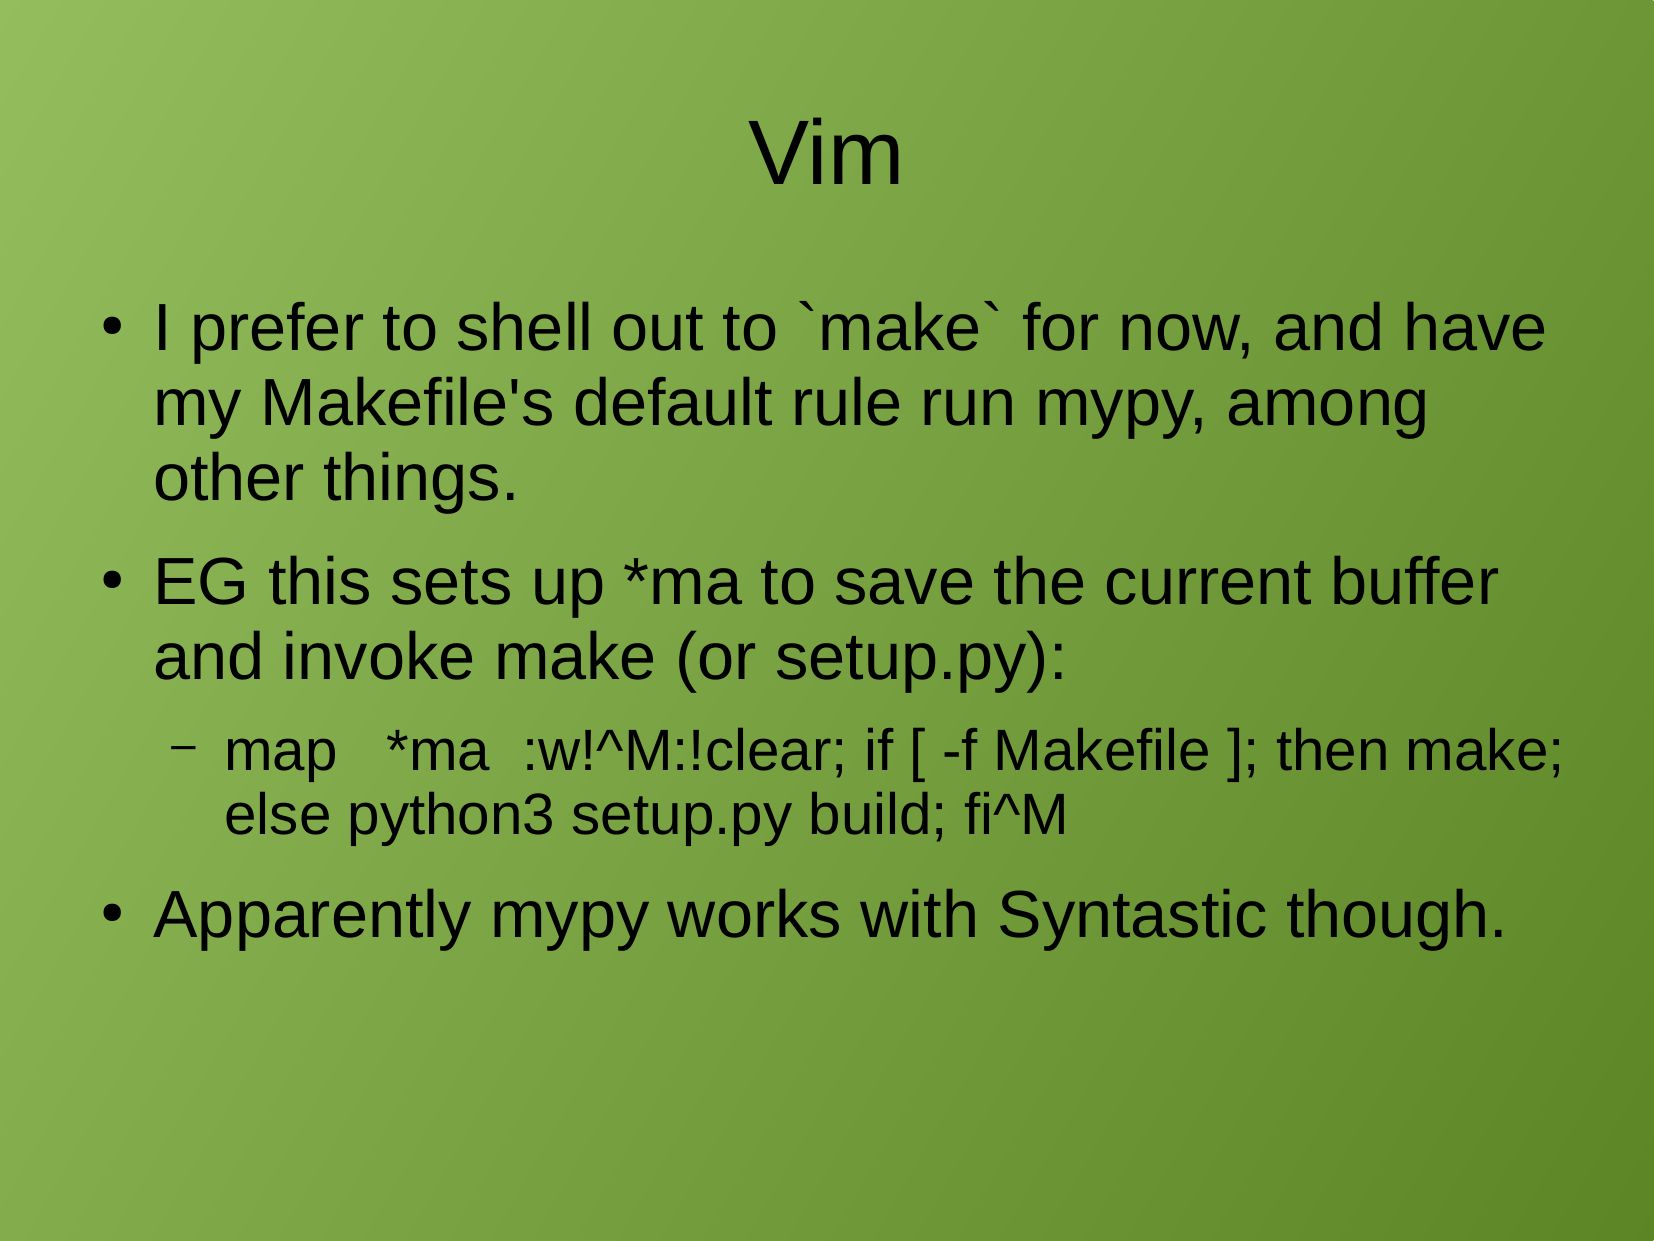

# Vim
I prefer to shell out to `make` for now, and have my Makefile's default rule run mypy, among other things.
EG this sets up *ma to save the current buffer and invoke make (or setup.py):
map *ma :w!^M:!clear; if [ -f Makefile ]; then make; else python3 setup.py build; fi^M
Apparently mypy works with Syntastic though.